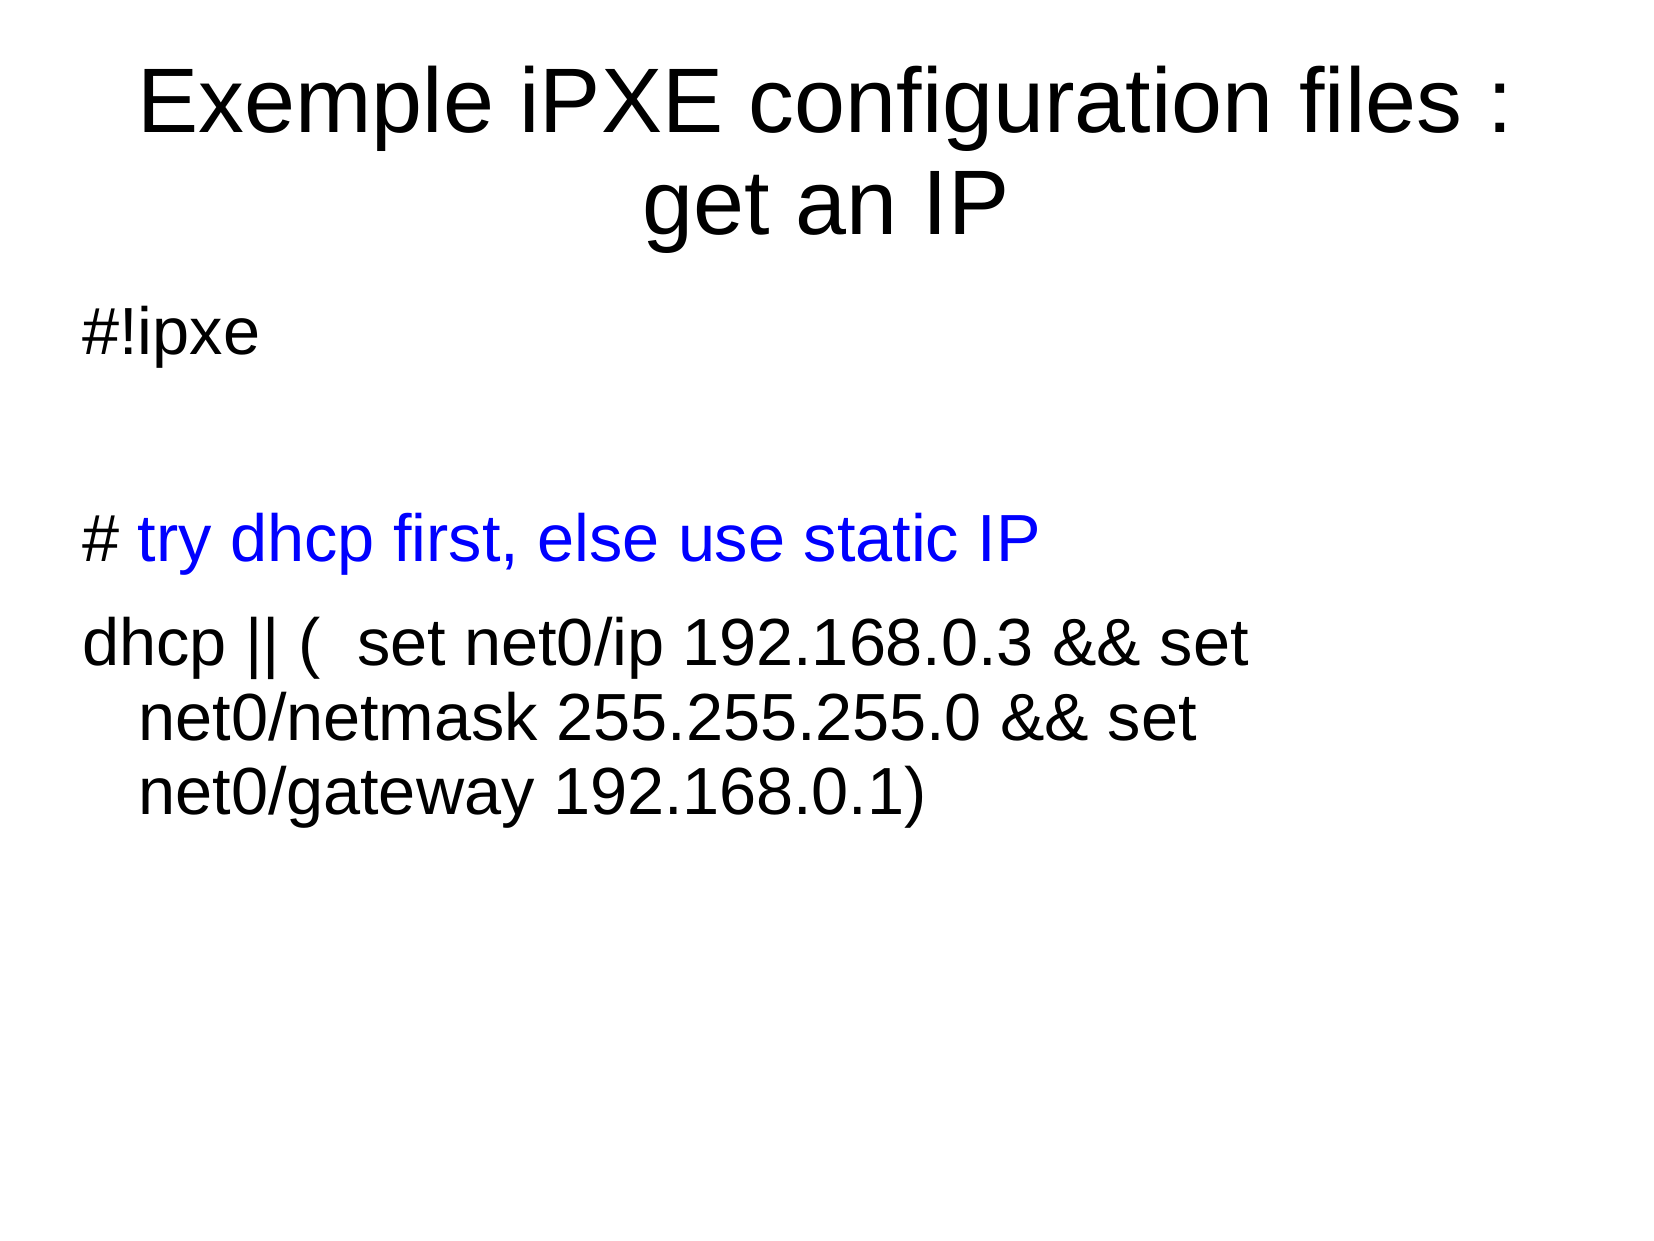

# Exemple iPXE configuration files : get an IP
#!ipxe
# try dhcp first, else use static IP
dhcp || ( set net0/ip 192.168.0.3 && set net0/netmask 255.255.255.0 && set net0/gateway 192.168.0.1)